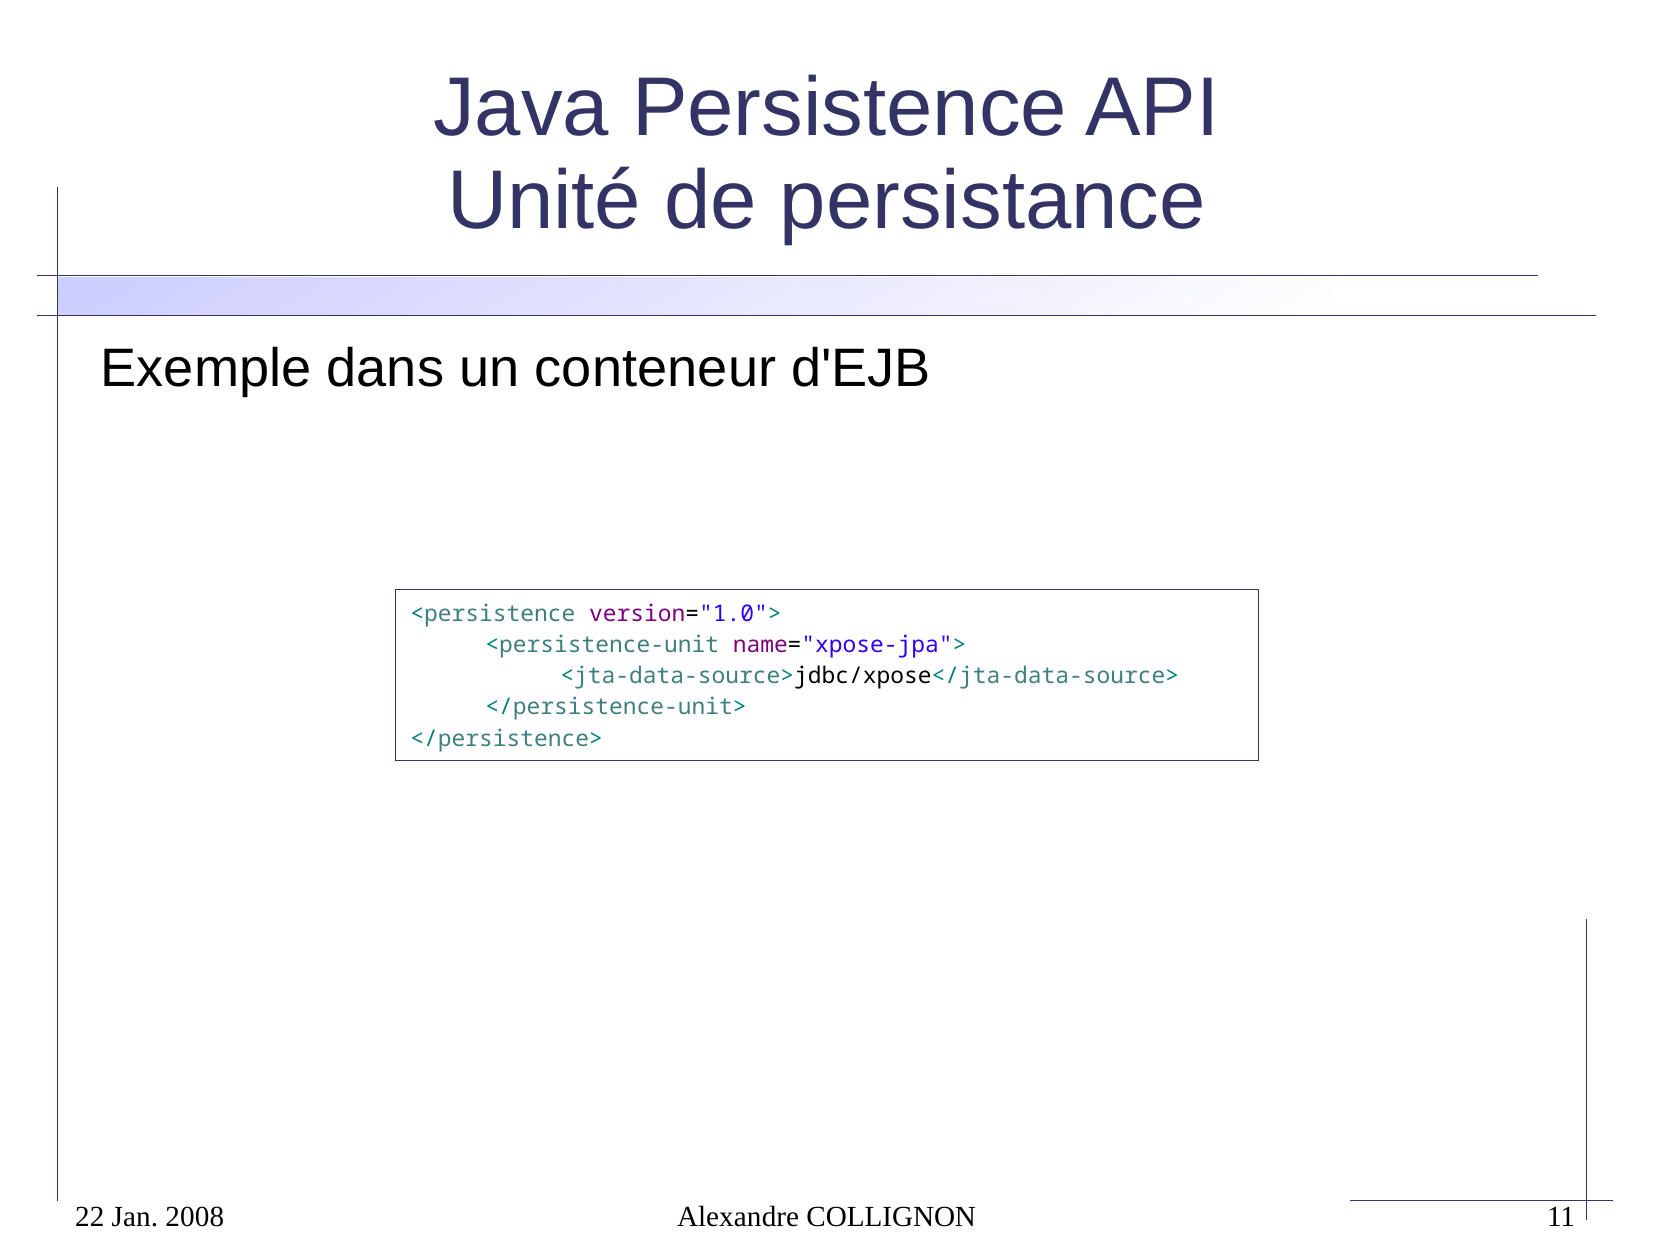

# Java Persistence API Unité de persistance
Exemple dans un conteneur d'EJB
<persistence version="1.0">
	<persistence-unit name="xpose-jpa">
		<jta-data-source>jdbc/xpose</jta-data-source>
	</persistence-unit>
</persistence>
22 Jan. 2008
Alexandre COLLIGNON
11